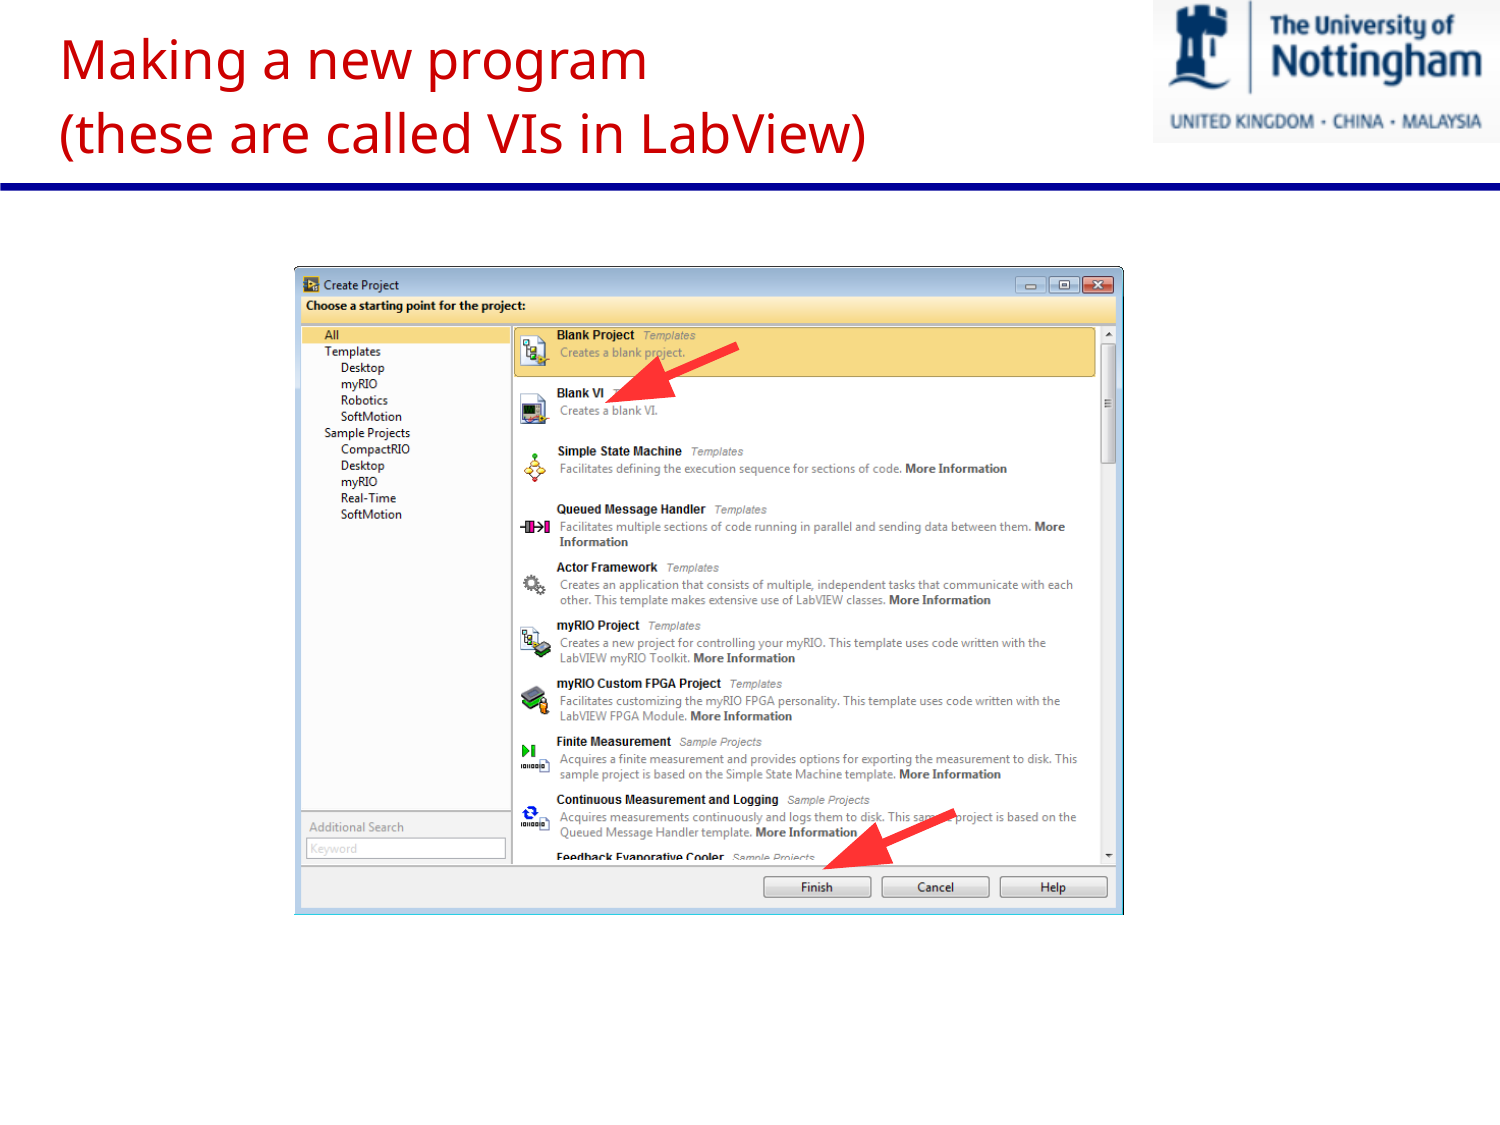

# Making a new program (these are called VIs in LabView)